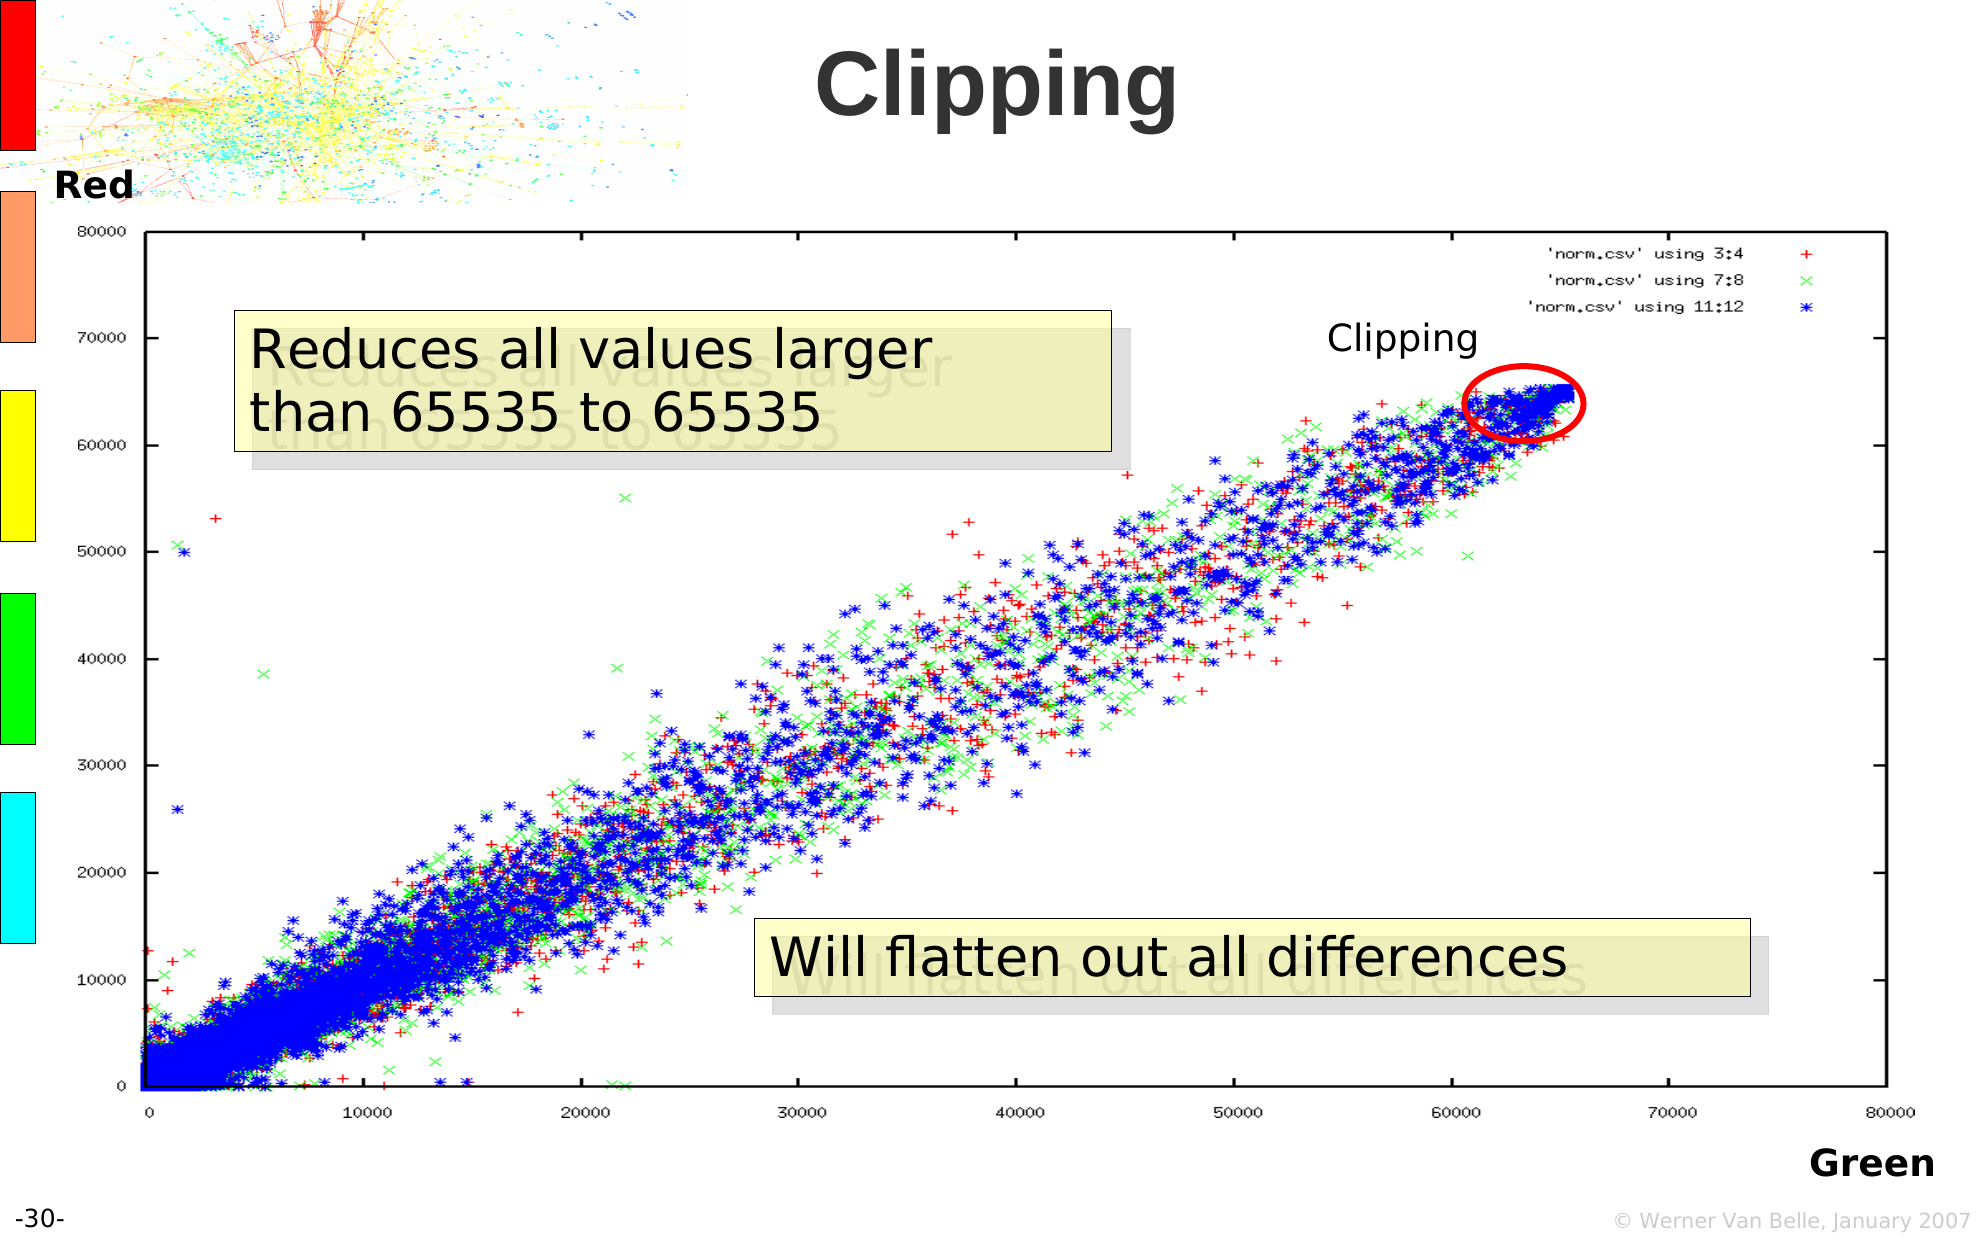

# Clipping
Red
Clipping
Reduces all values larger
than 65535 to 65535
Will flatten out all differences
Green